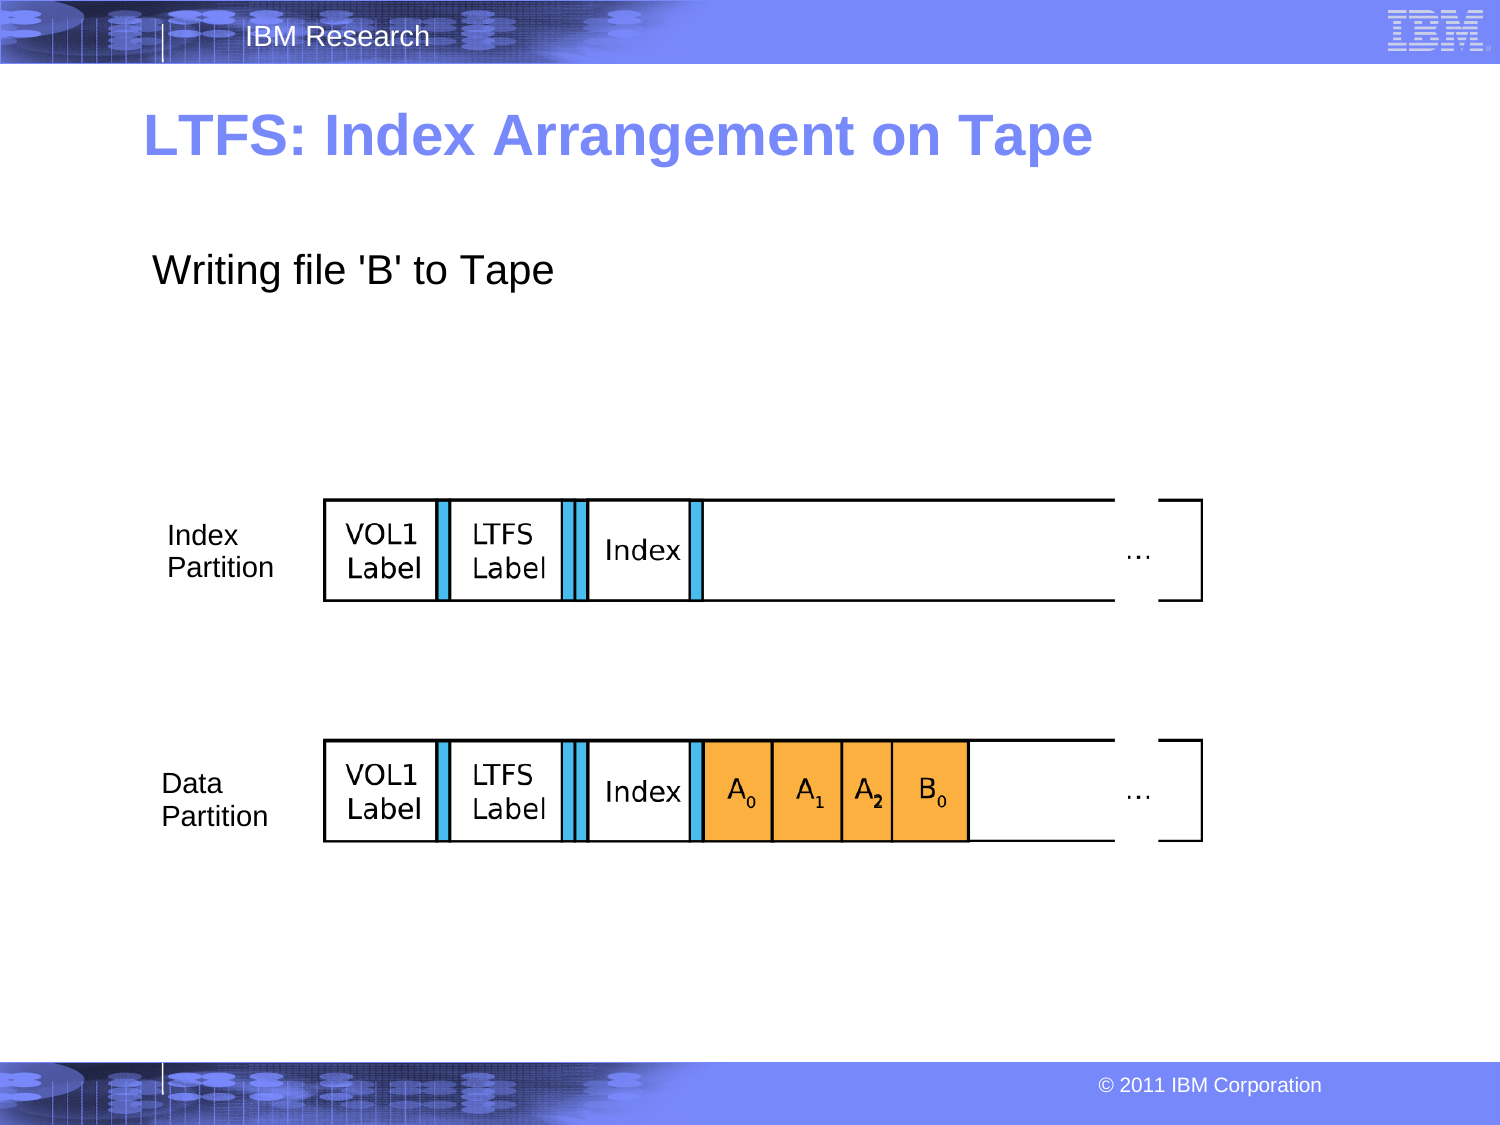

# LTFS: Index Arrangement on Tape
Writing file 'B' to Tape
Index
Partition
Data
Partition